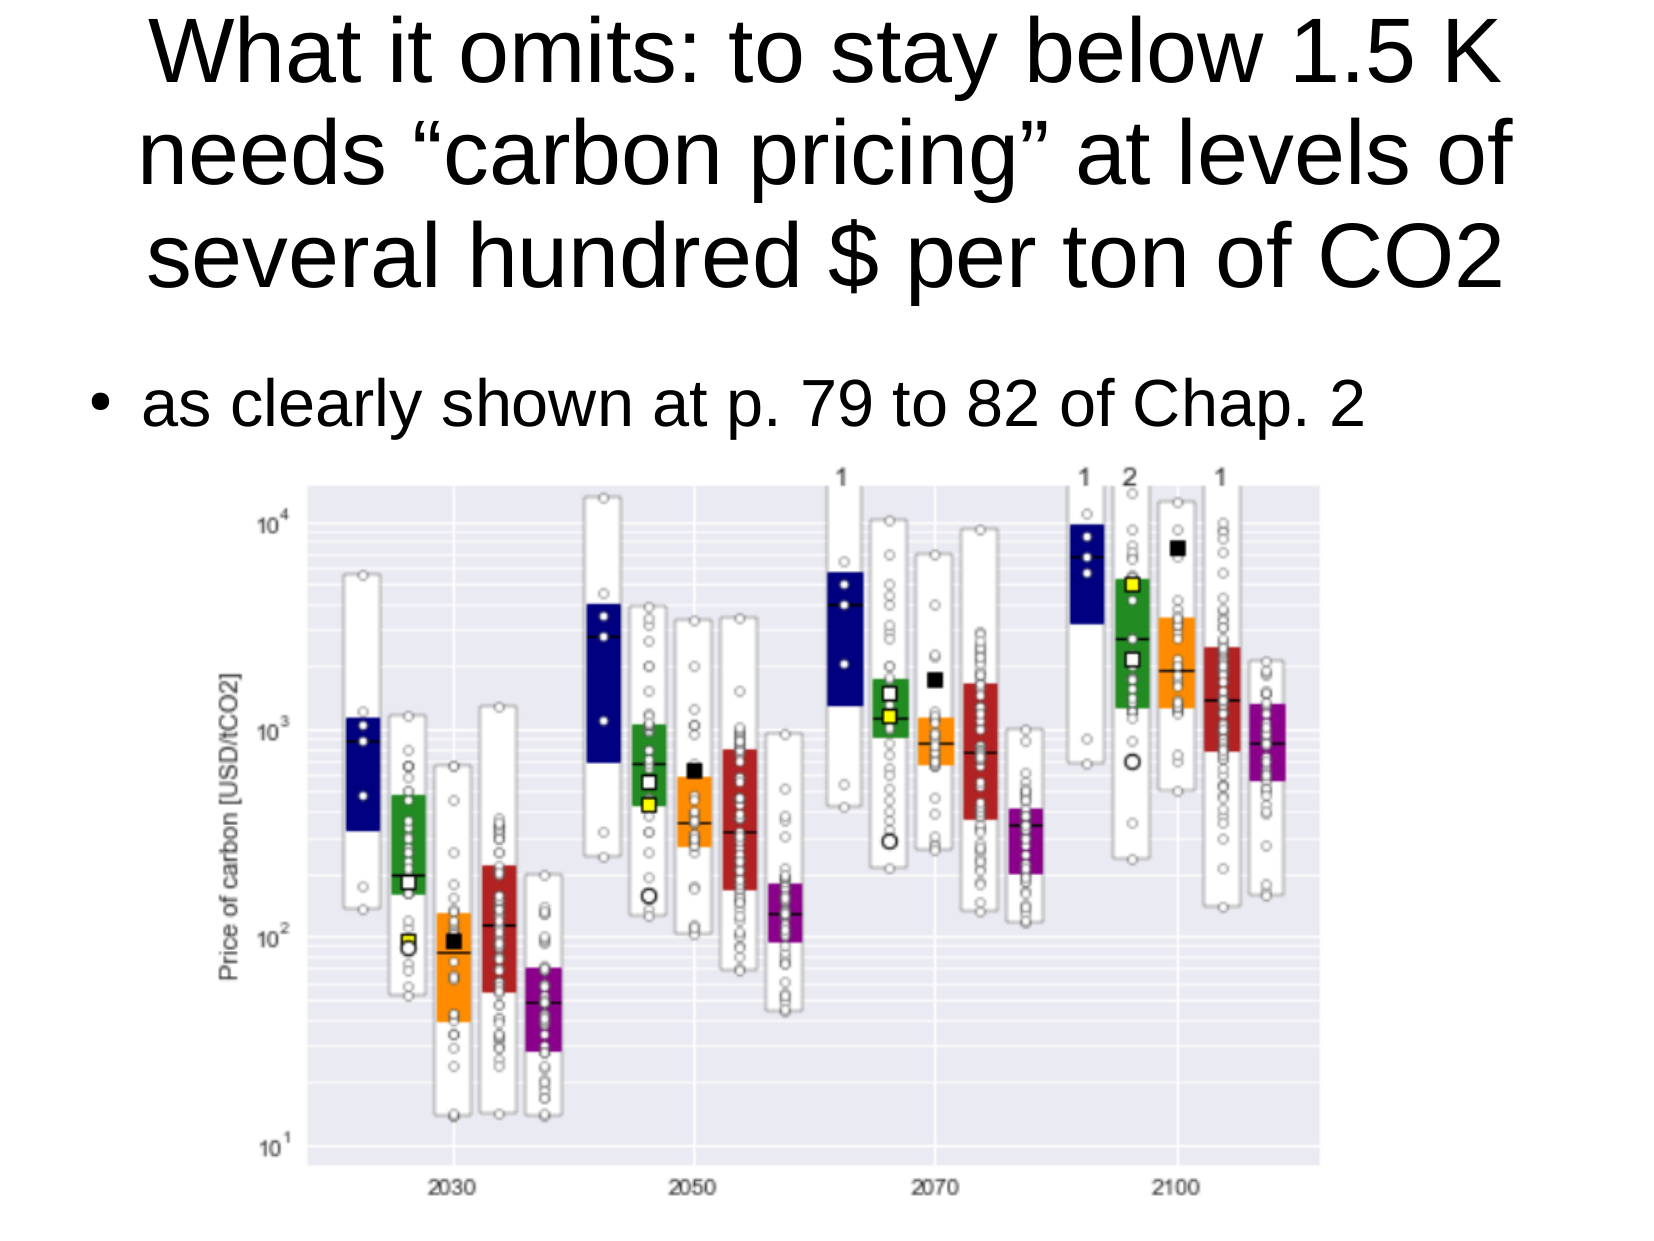

# What it omits: to stay below 1.5 K needs “carbon pricing” at levels of several hundred $ per ton of CO2
as clearly shown at p. 79 to 82 of Chap. 2